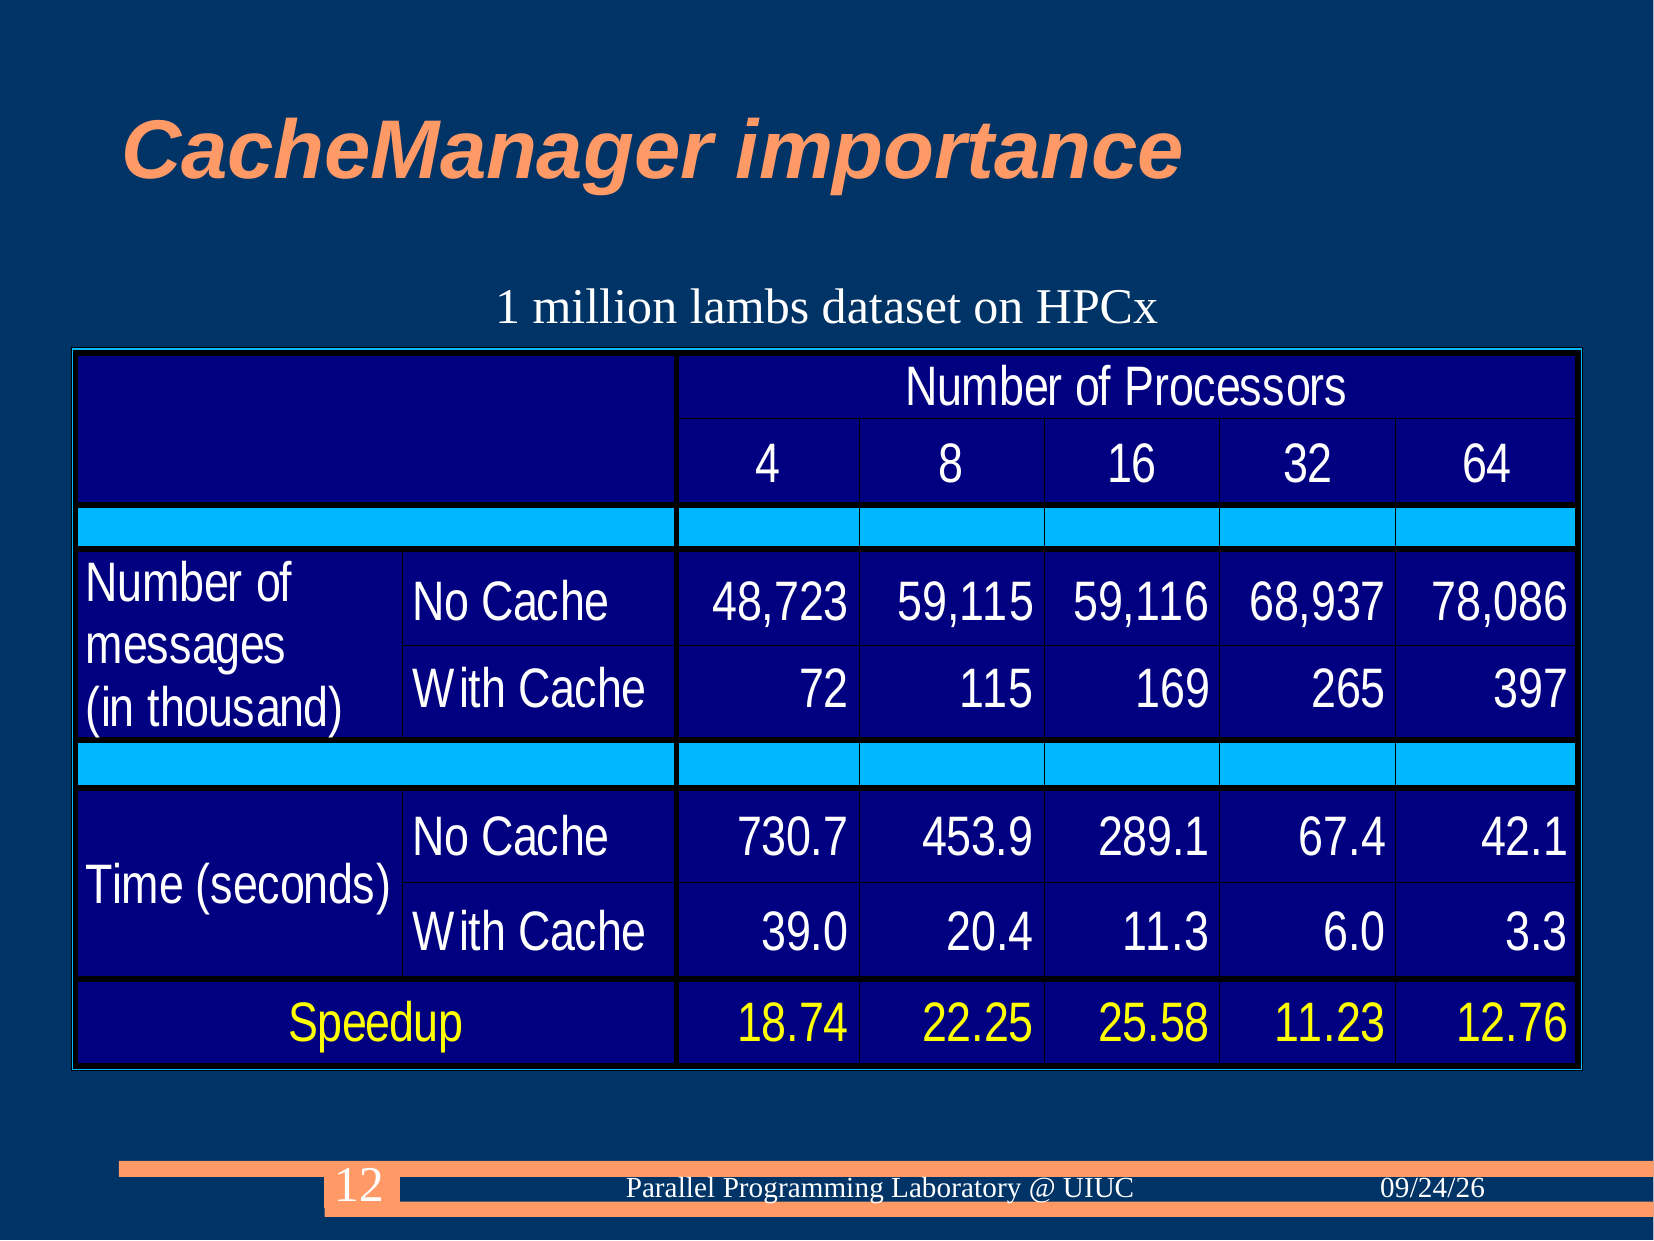

# CacheManager importance
1 million lambs dataset on HPCx
Parallel Programming Laboratory @ UIUC